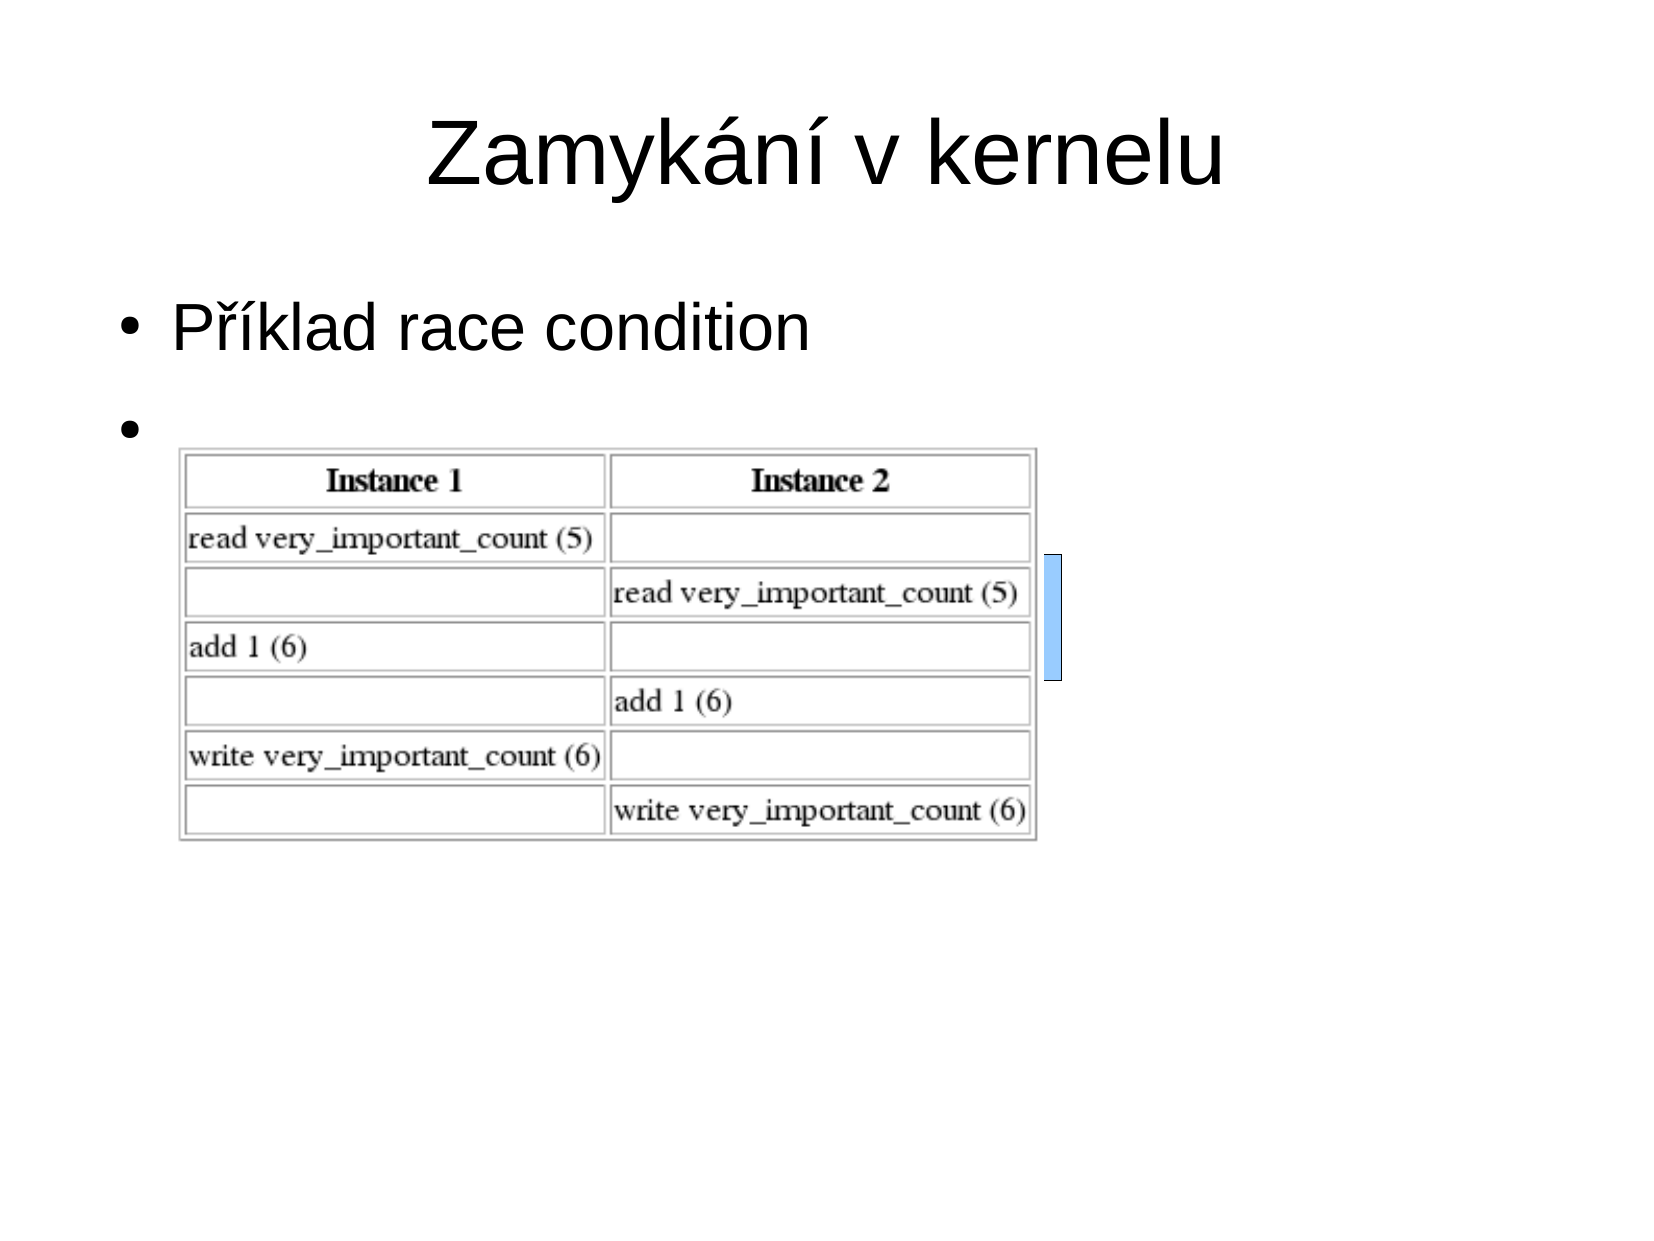

# Zamykání v kernelu
Příklad race condition